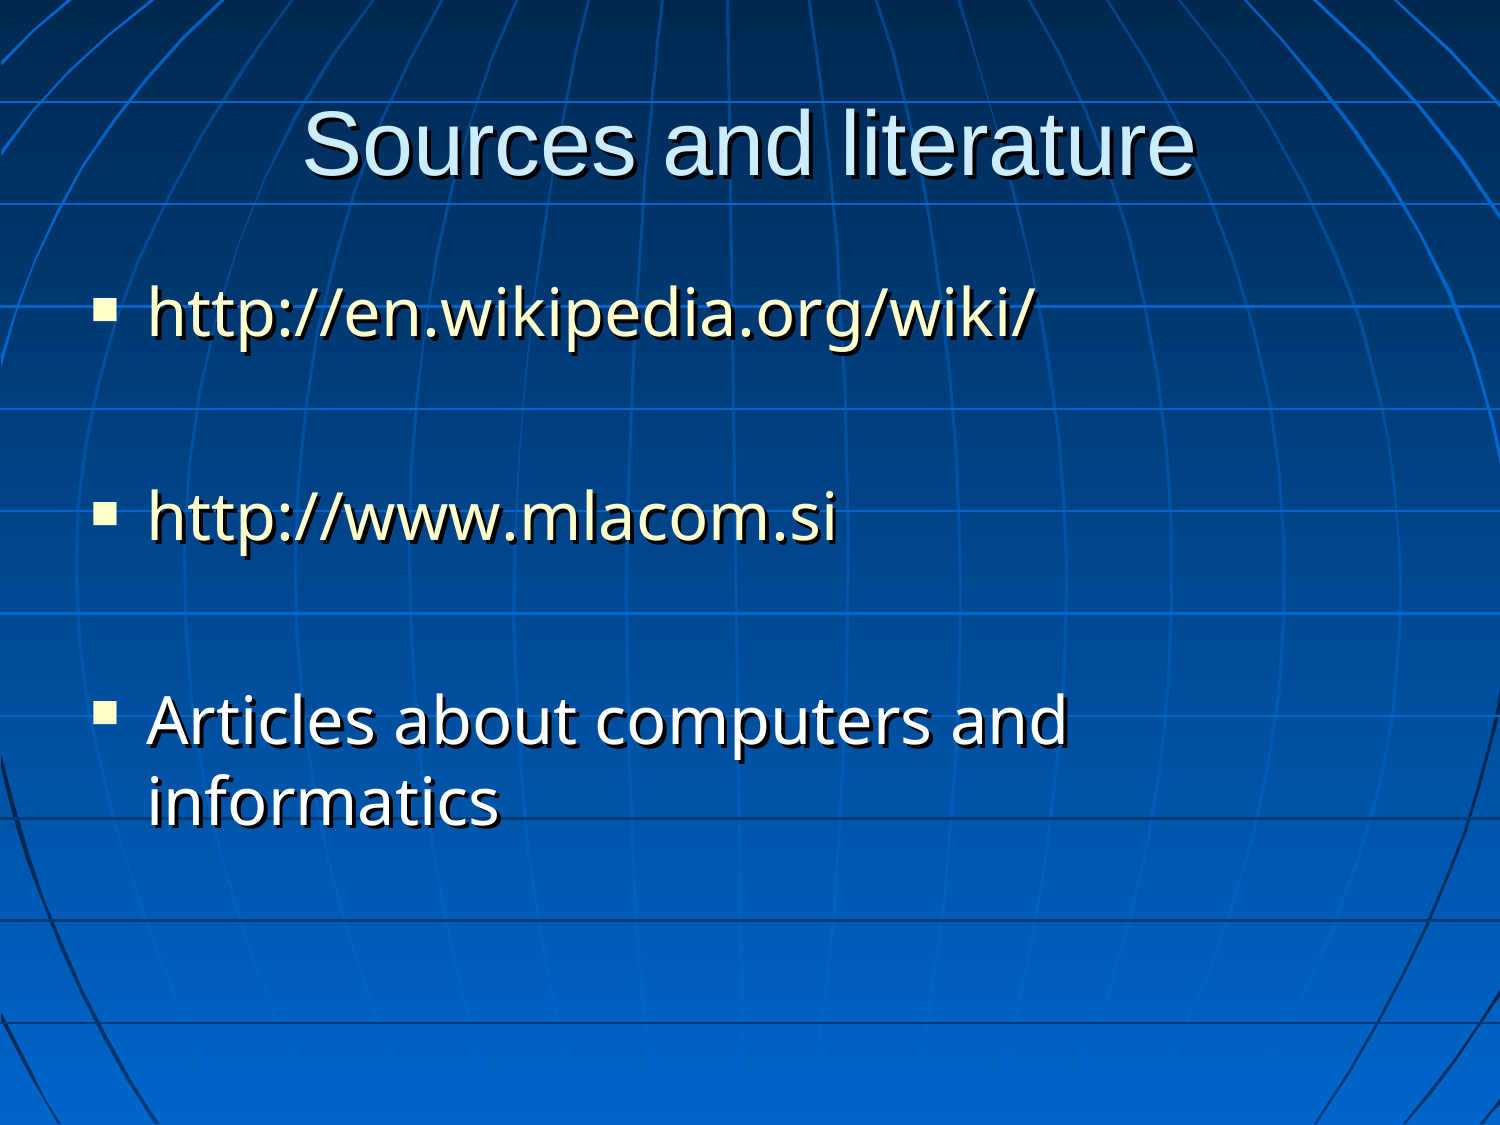

# Sources and literature
http://en.wikipedia.org/wiki/
http://www.mlacom.si
Articles about computers and informatics